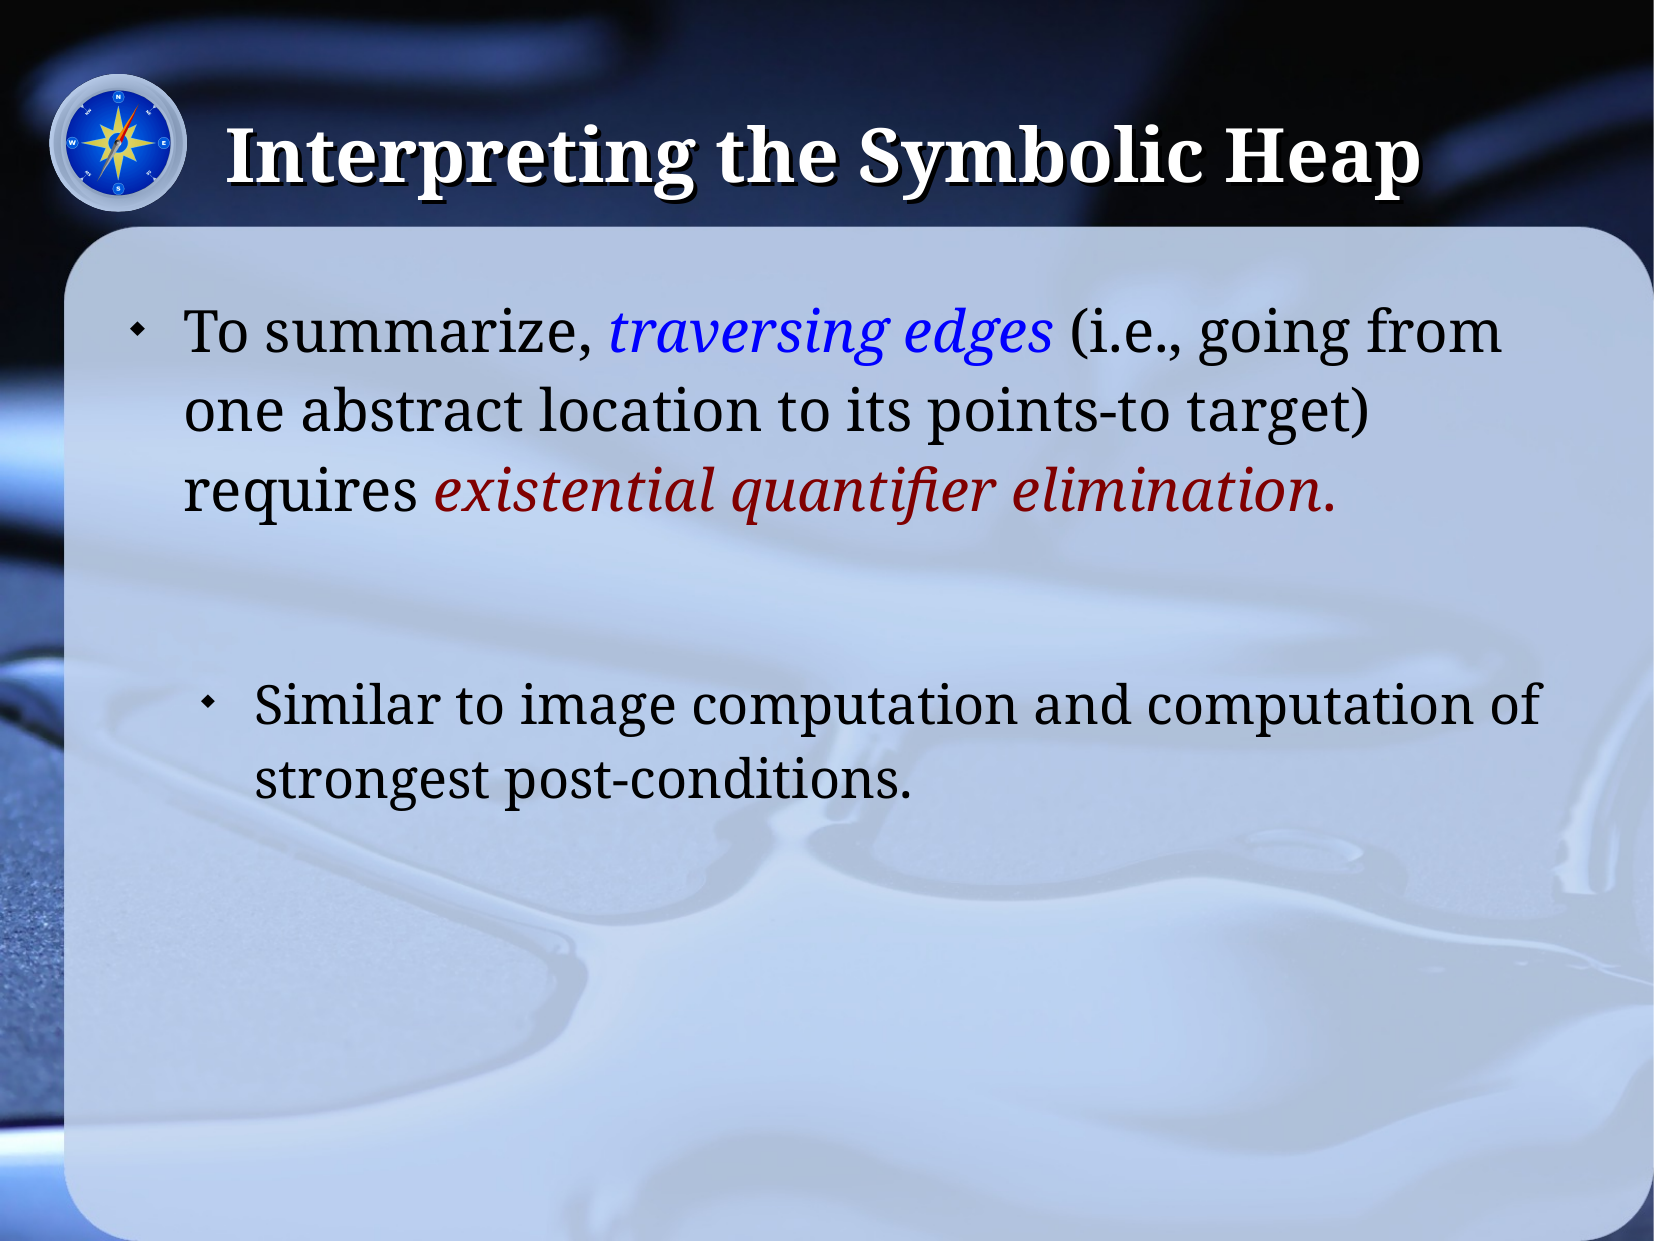

# Interpreting the Symbolic Heap
To summarize, traversing edges (i.e., going from one abstract location to its points-to target) requires existential quantifier elimination.
Similar to image computation and computation of strongest post-conditions.